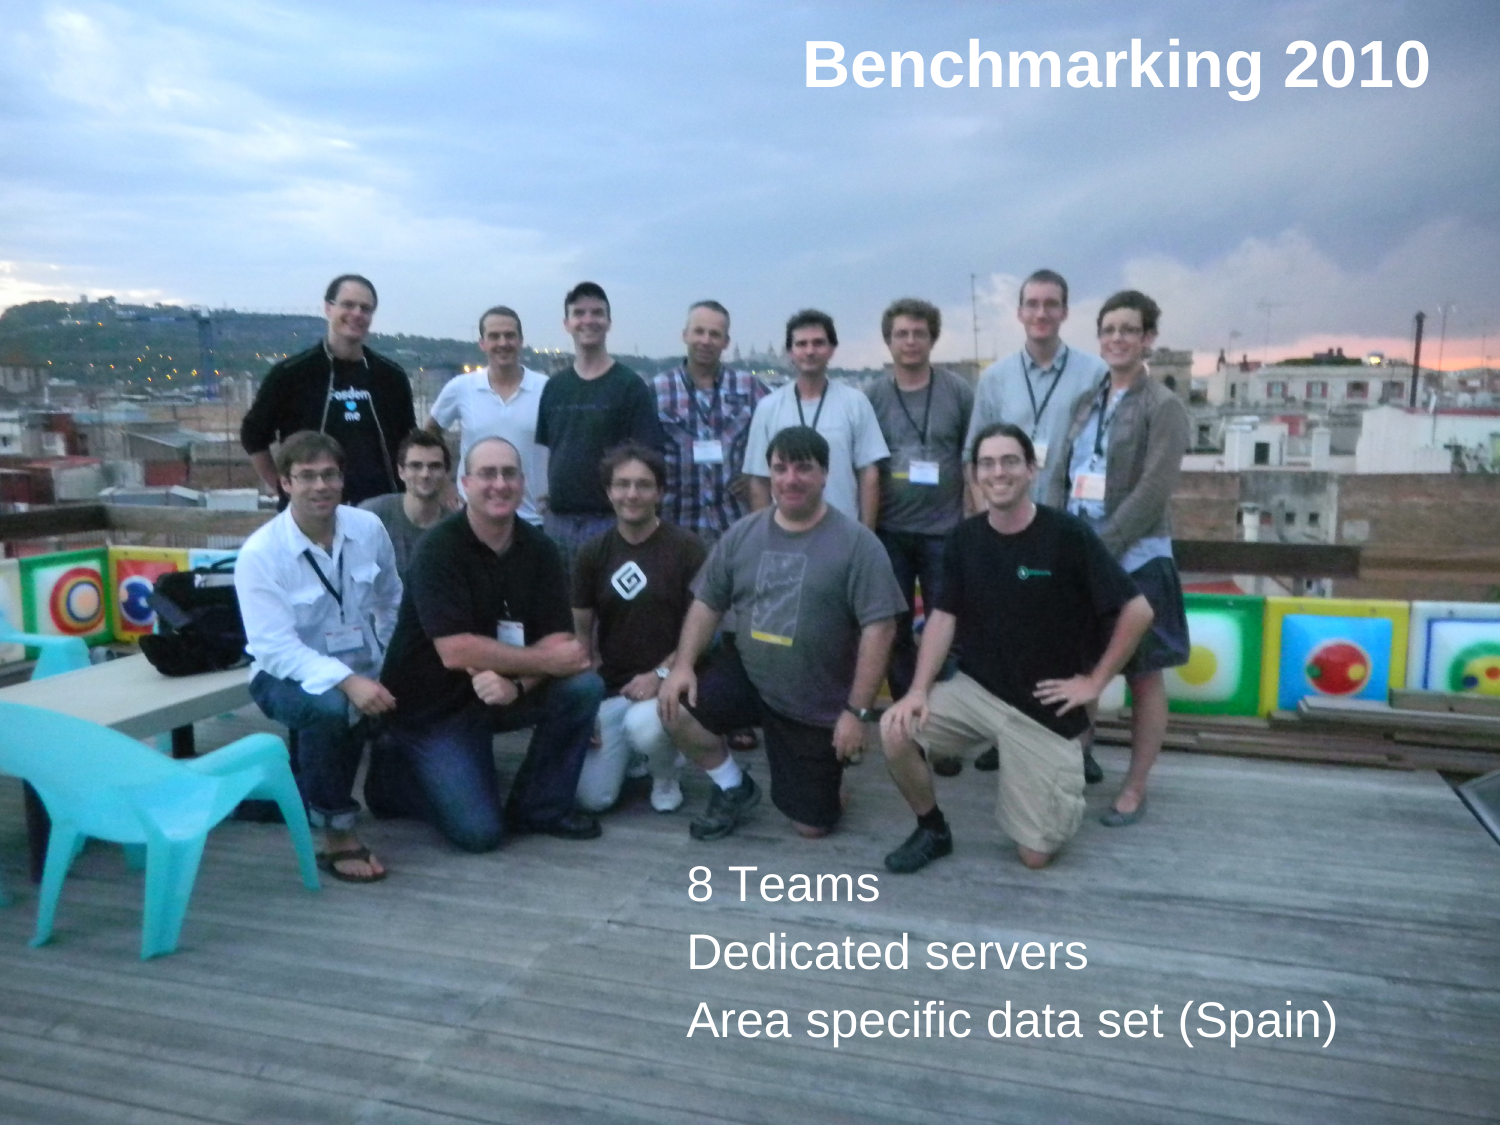

# Benchmarking 2010
8 Teams
Dedicated servers
Area specific data set (Spain)
Open Source Geospatial Foundation